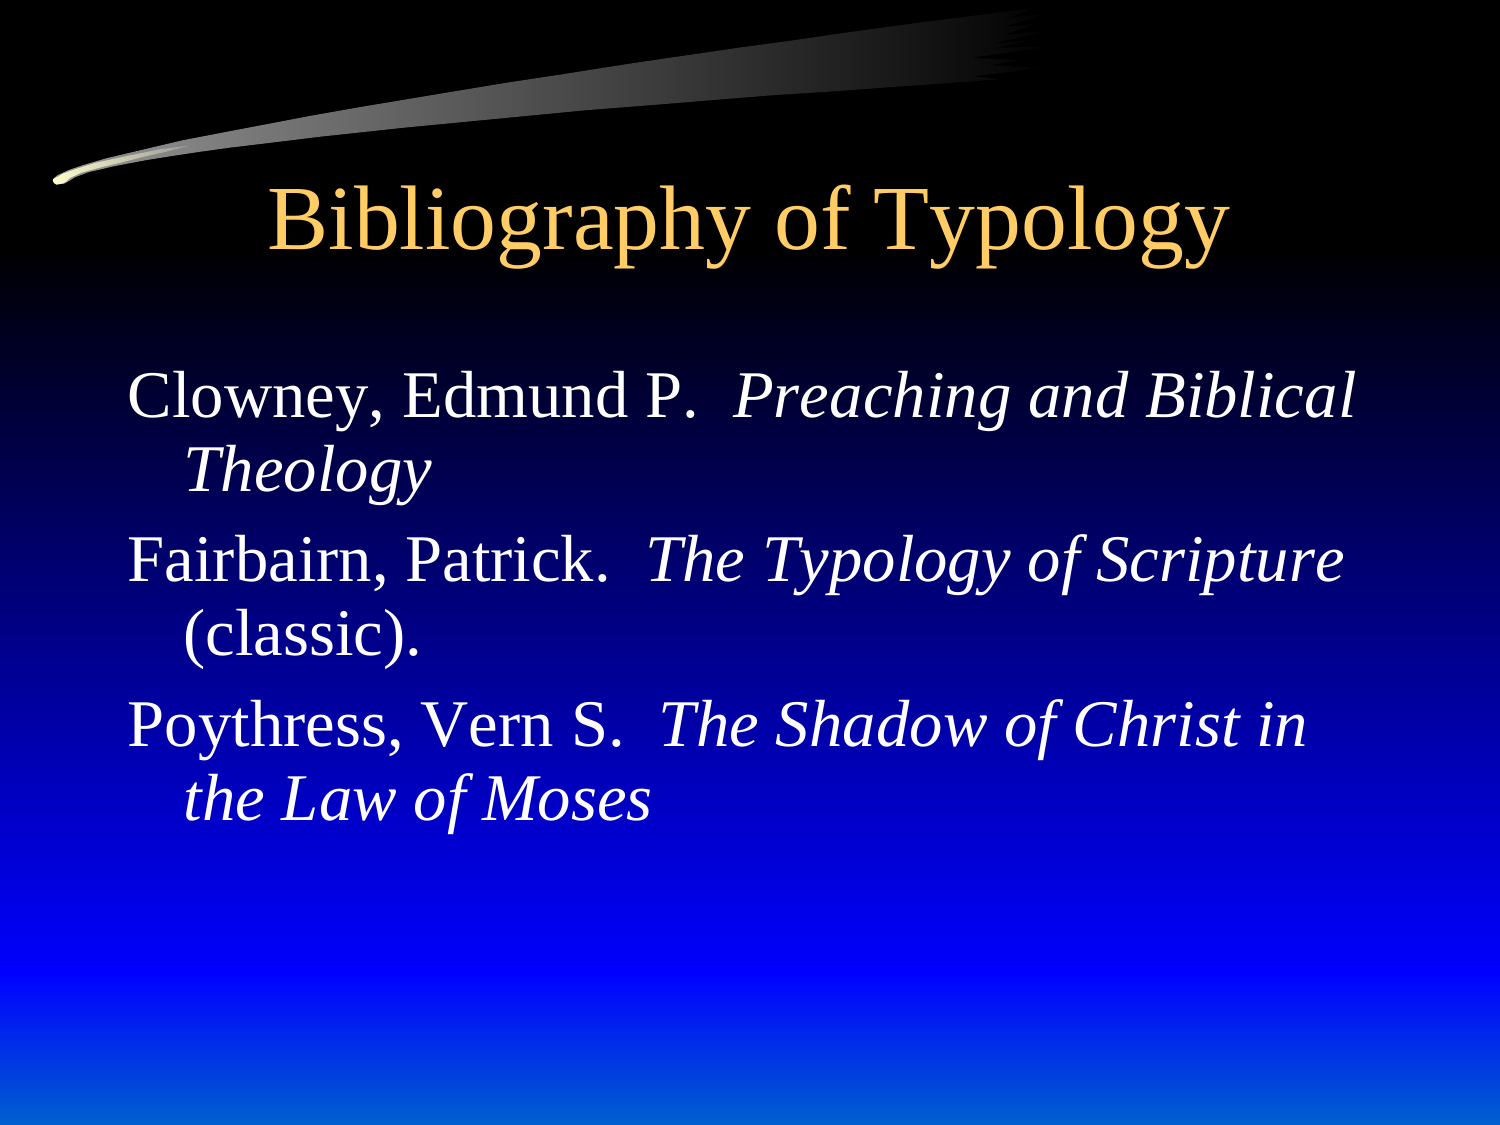

# Bibliography of Typology
Clowney, Edmund P. Preaching and Biblical Theology
Fairbairn, Patrick. The Typology of Scripture (classic).
Poythress, Vern S. The Shadow of Christ in the Law of Moses